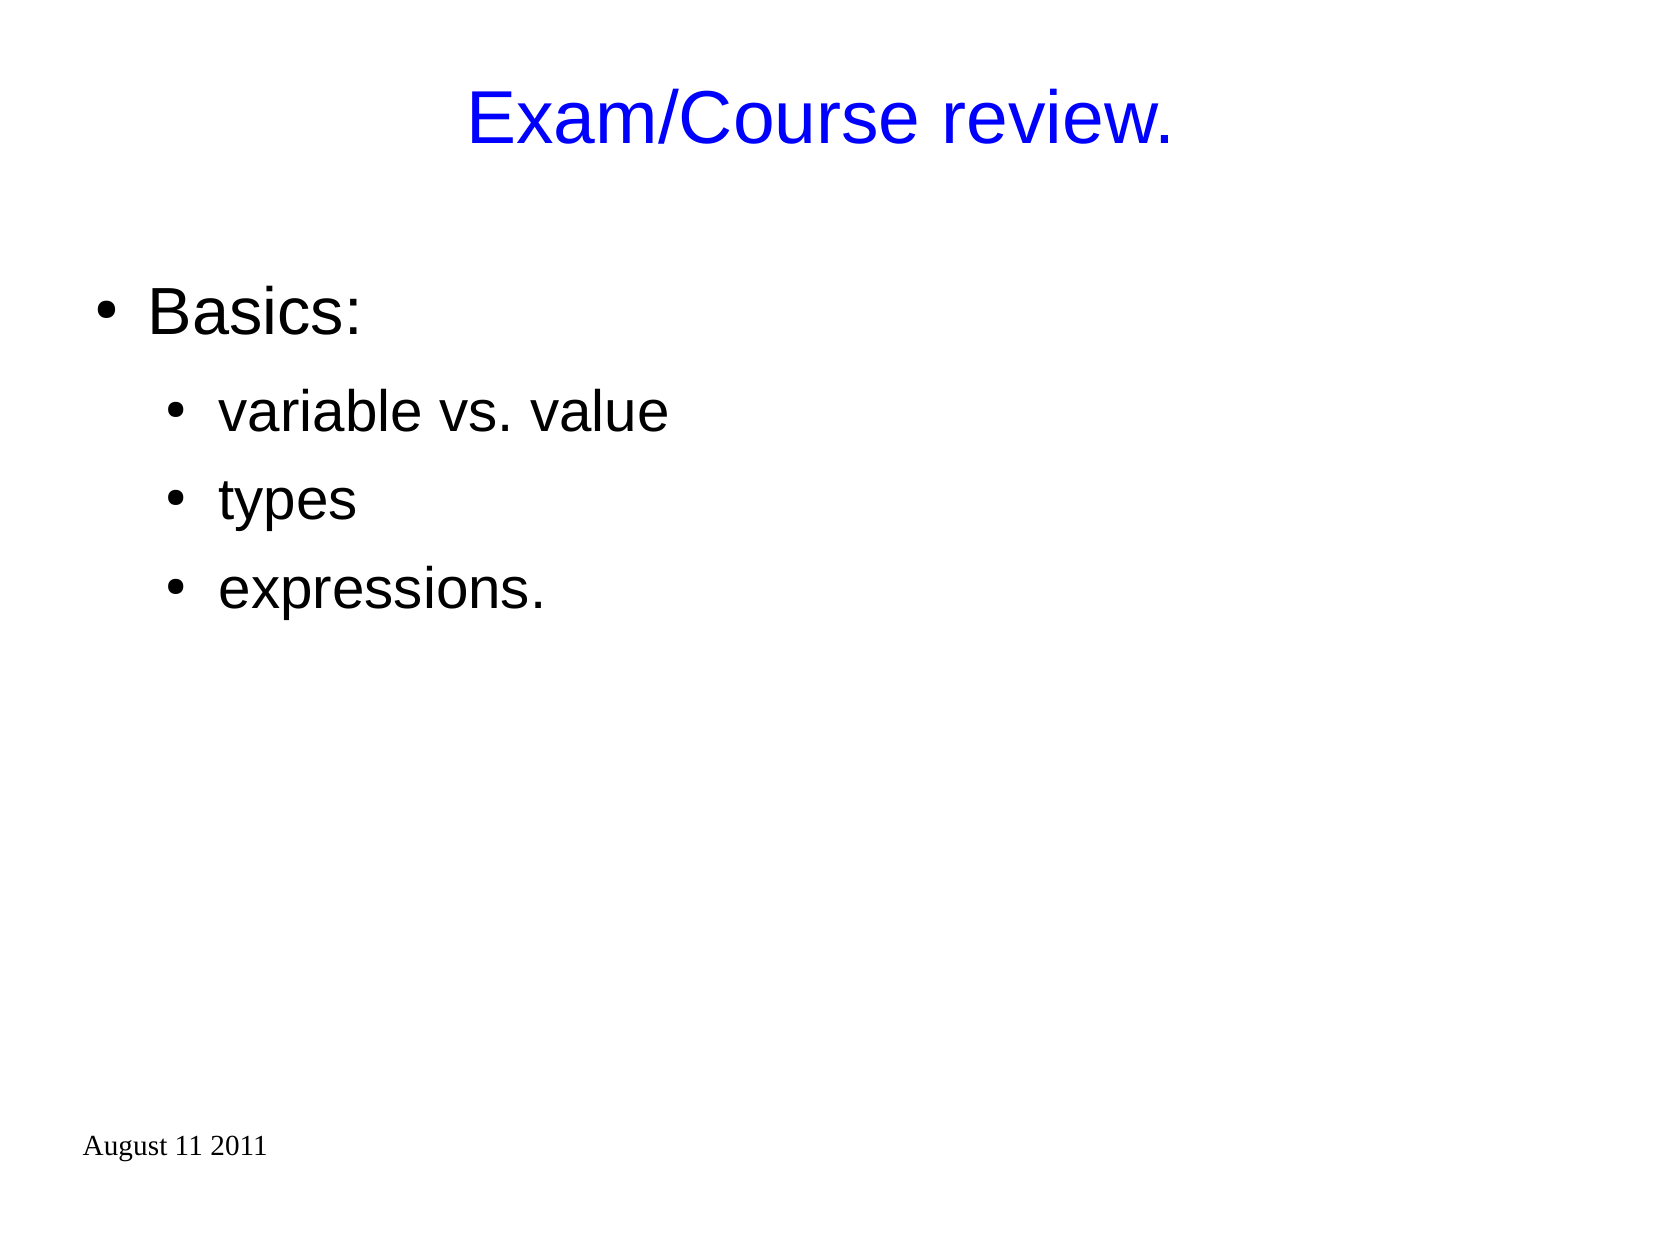

# Exam/Course review.
Basics:
variable vs. value
types
expressions.
August 11 2011